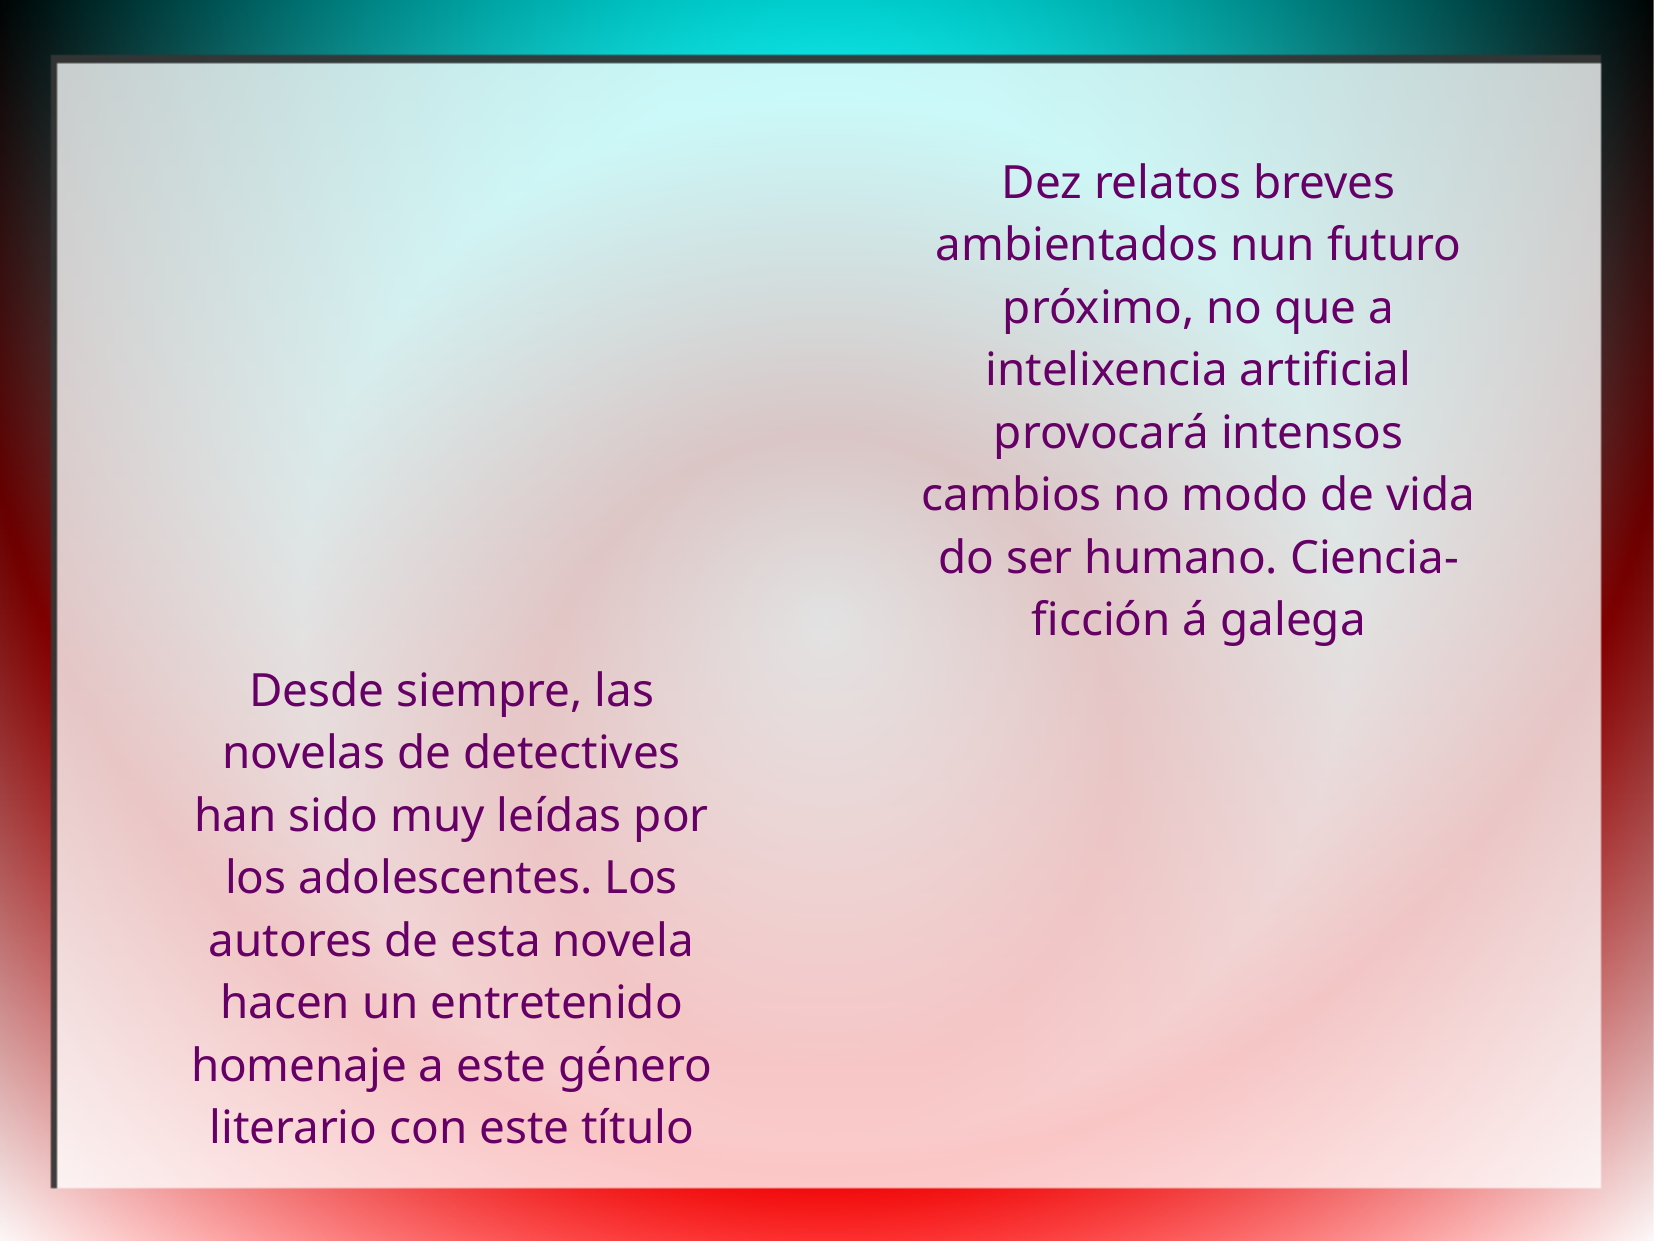

Dez relatos breves ambientados nun futuro próximo, no que a intelixencia artificial provocará intensos cambios no modo de vida do ser humano. Ciencia-ficción á galega
Desde siempre, las novelas de detectives han sido muy leídas por los adolescentes. Los autores de esta novela hacen un entretenido homenaje a este género literario con este título